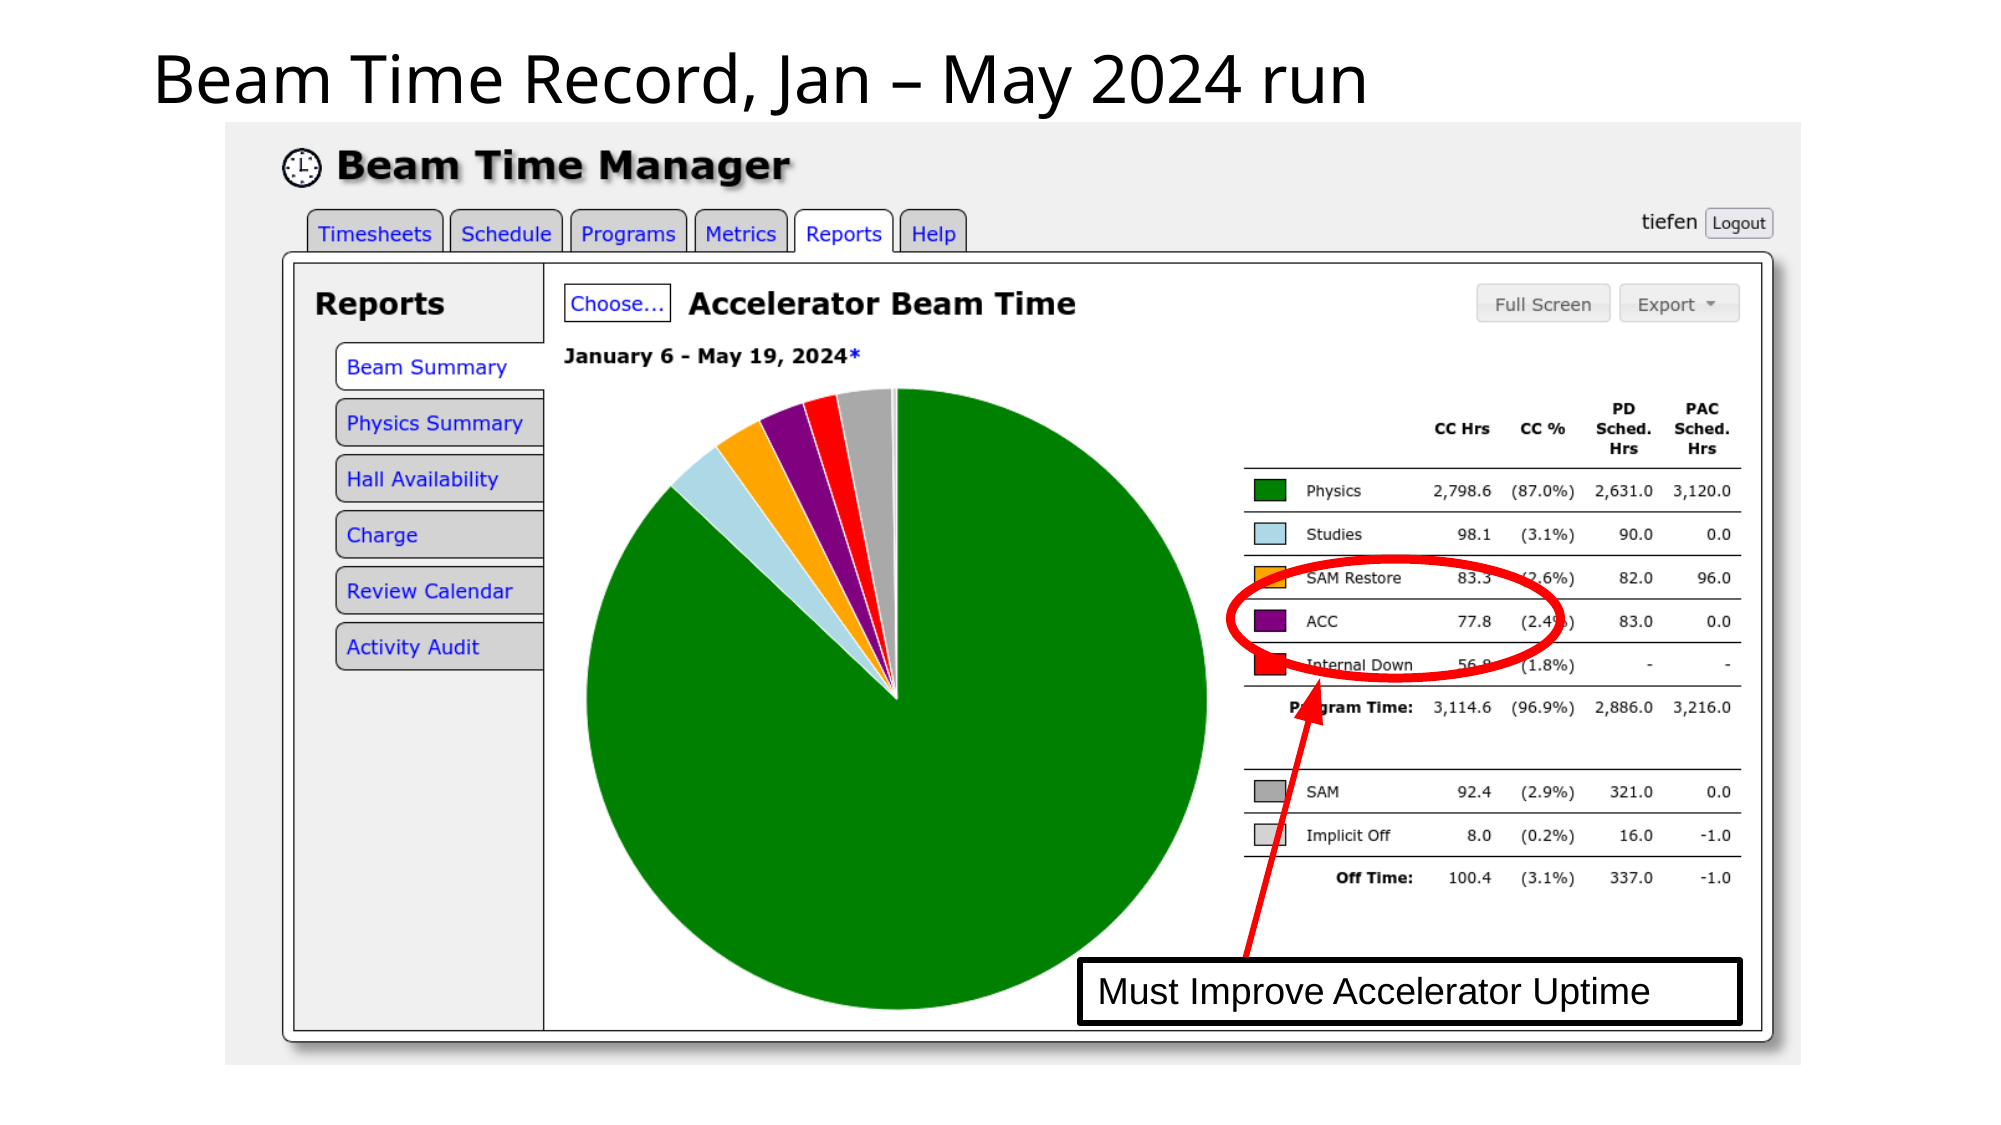

# Beam Time Record, Jan – May 2024 run
Must Improve Accelerator Uptime